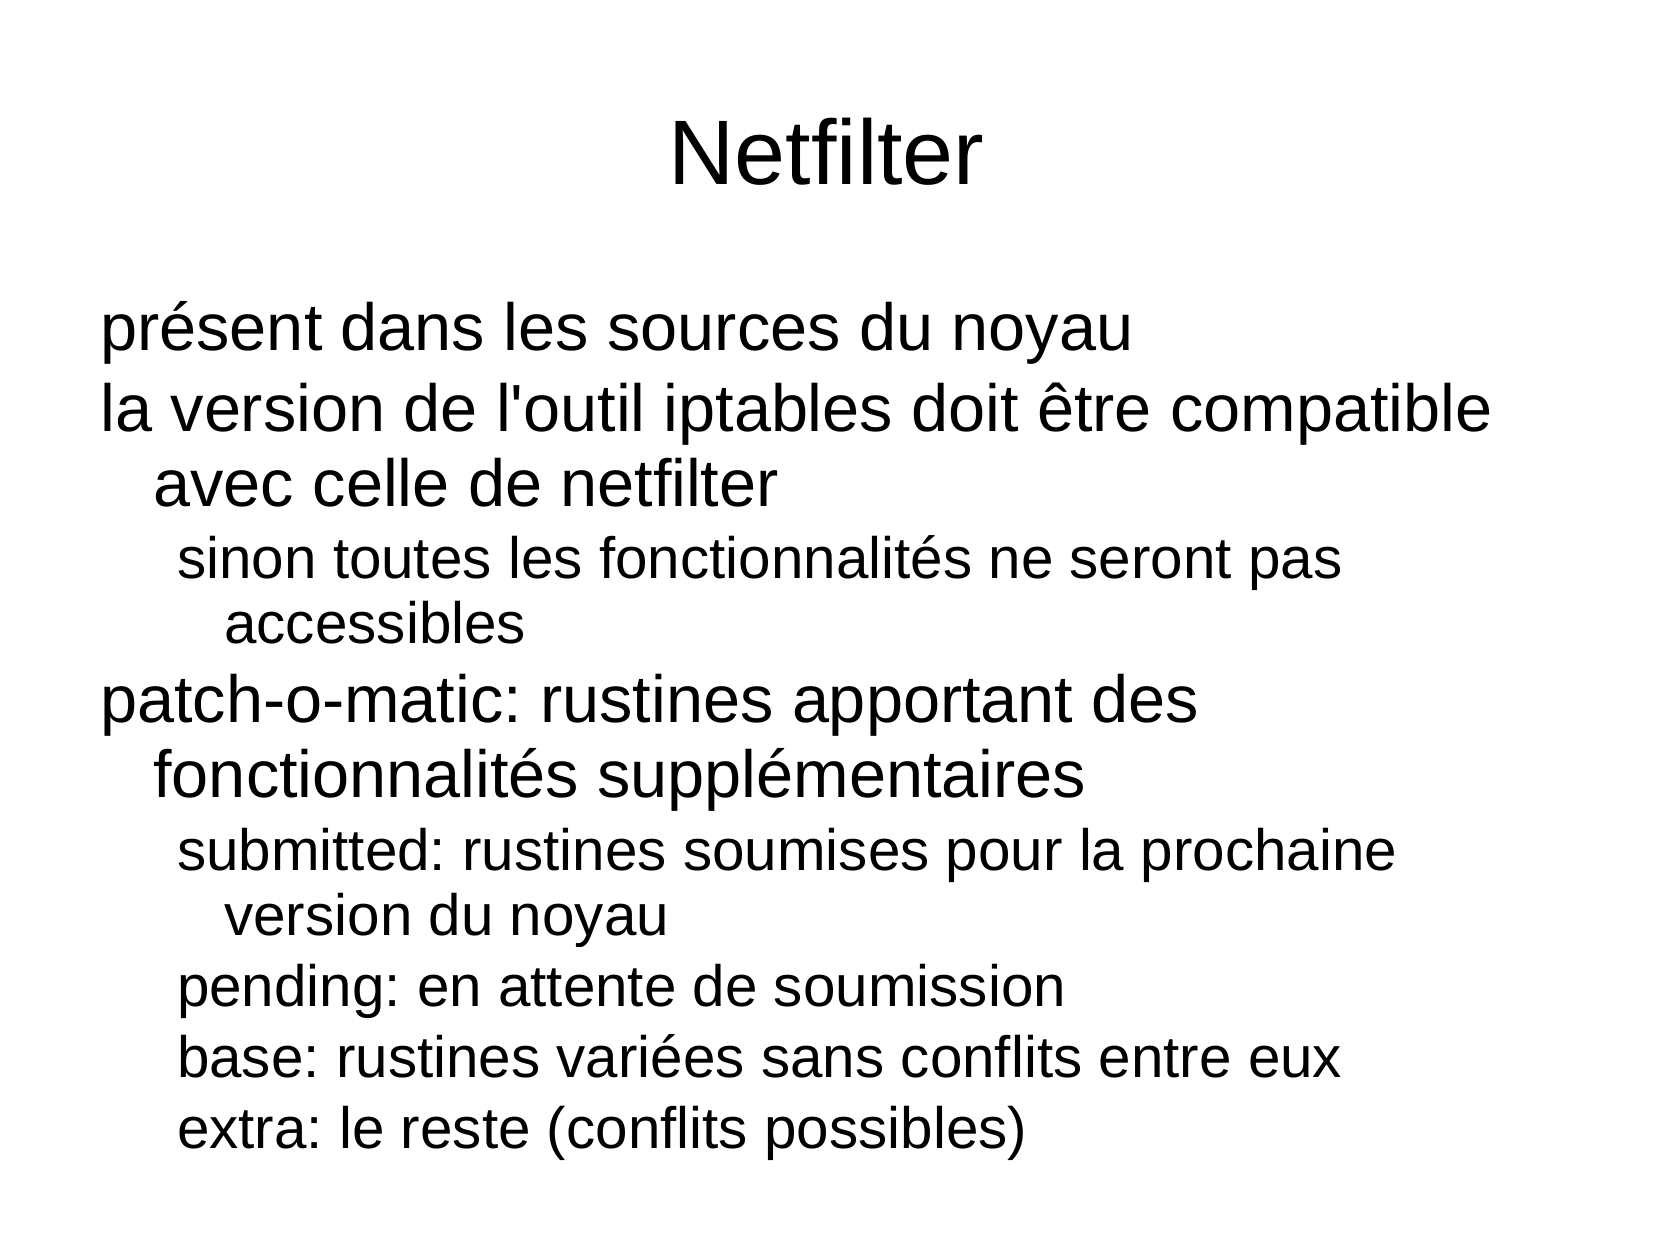

# Netfilter
présent dans les sources du noyau
la version de l'outil iptables doit être compatible avec celle de netfilter
sinon toutes les fonctionnalités ne seront pas accessibles
patch-o-matic: rustines apportant des fonctionnalités supplémentaires
submitted: rustines soumises pour la prochaine version du noyau
pending: en attente de soumission
base: rustines variées sans conflits entre eux
extra: le reste (conflits possibles)